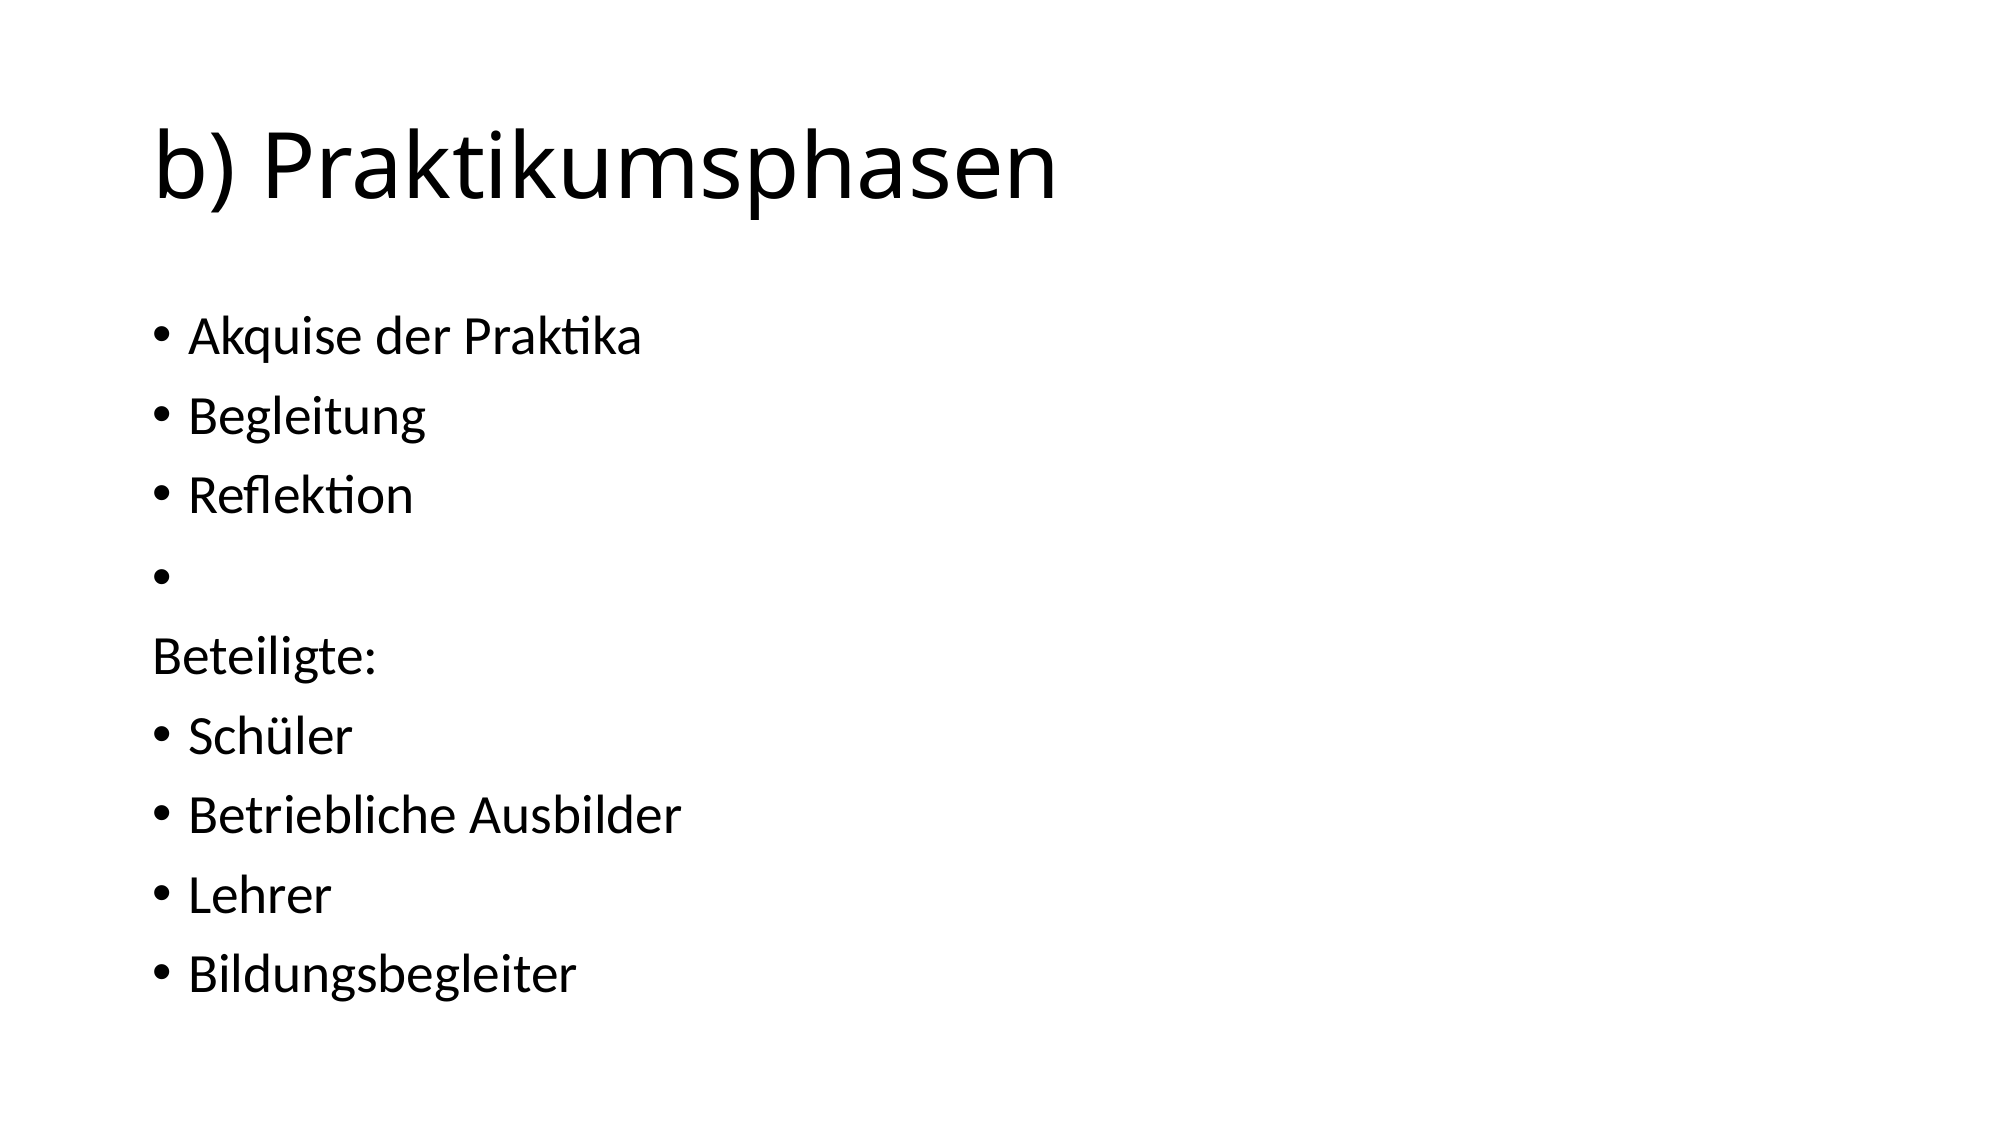

# b) Praktikumsphasen
Akquise der Praktika
Begleitung
Reflektion
Beteiligte:
Schüler
Betriebliche Ausbilder
Lehrer
Bildungsbegleiter